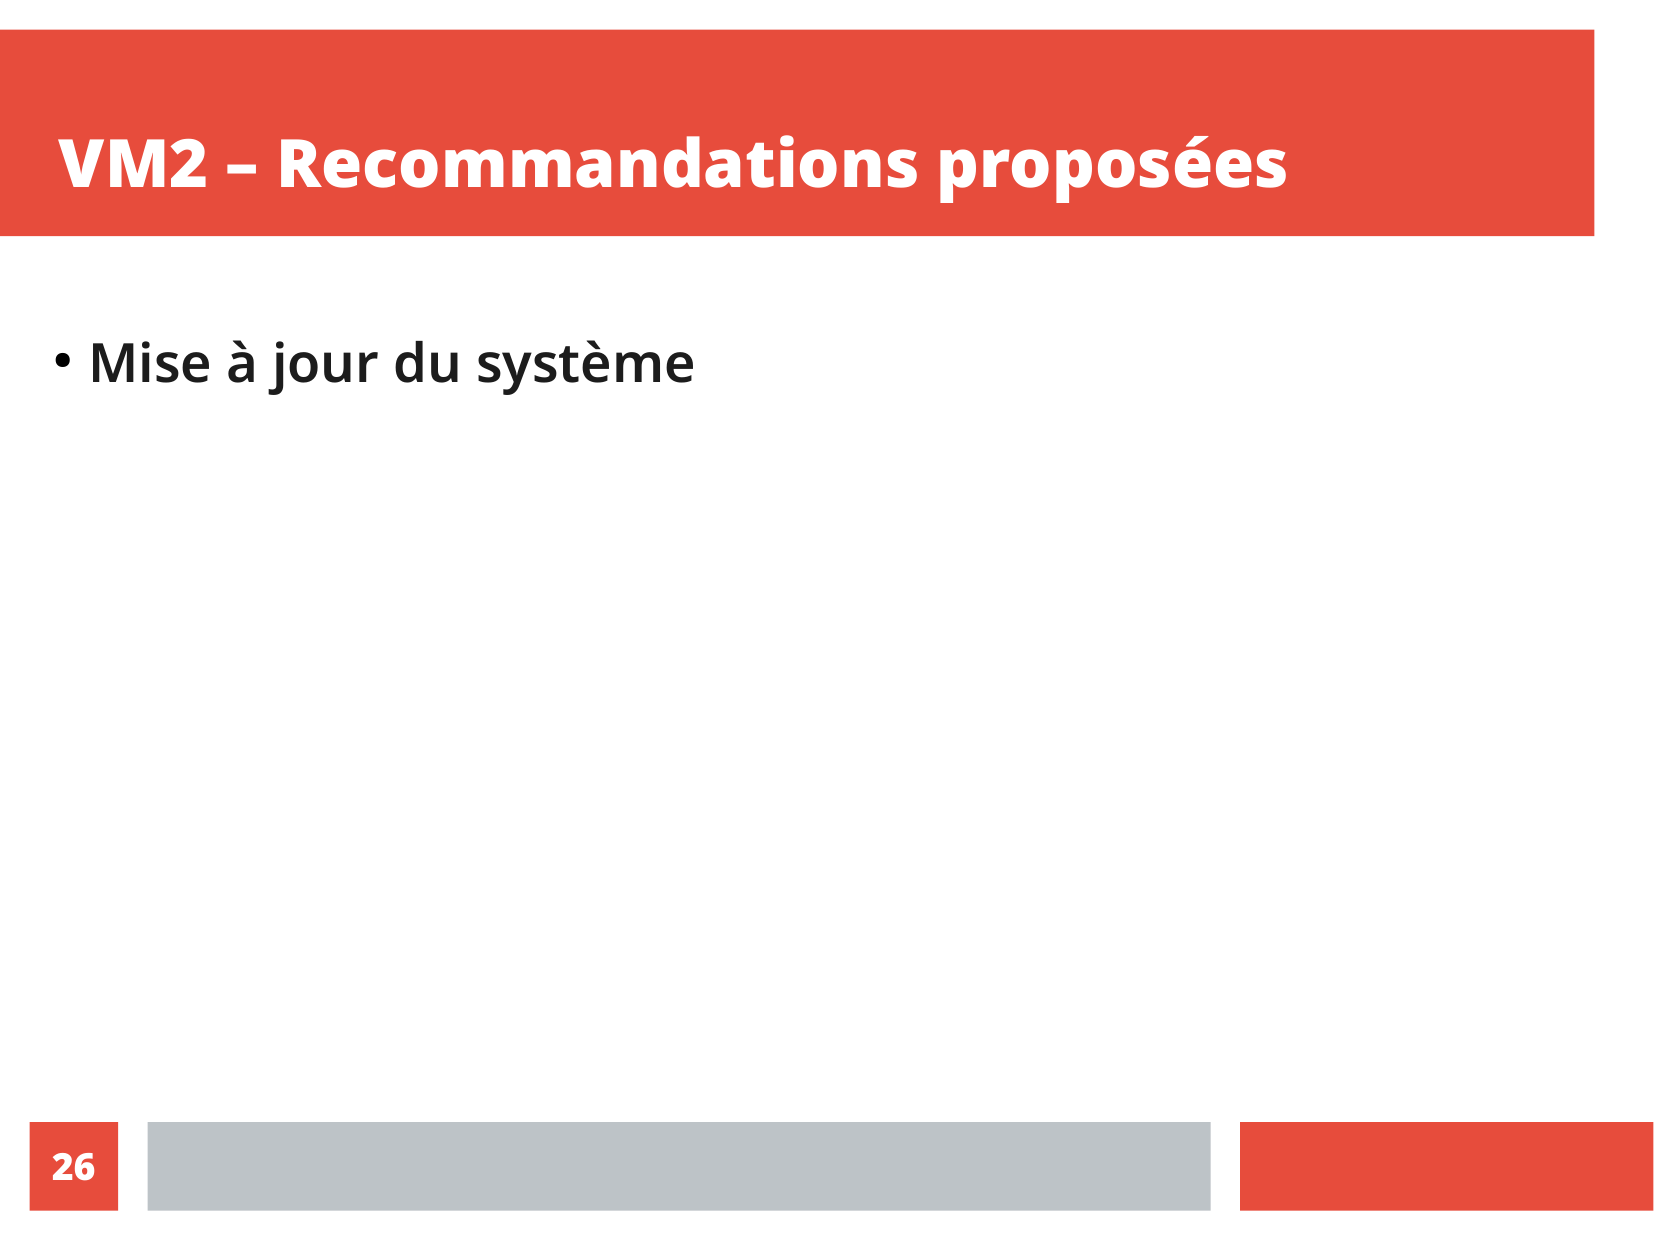

# VM2 – Recommandations proposées
Mise à jour du système
26